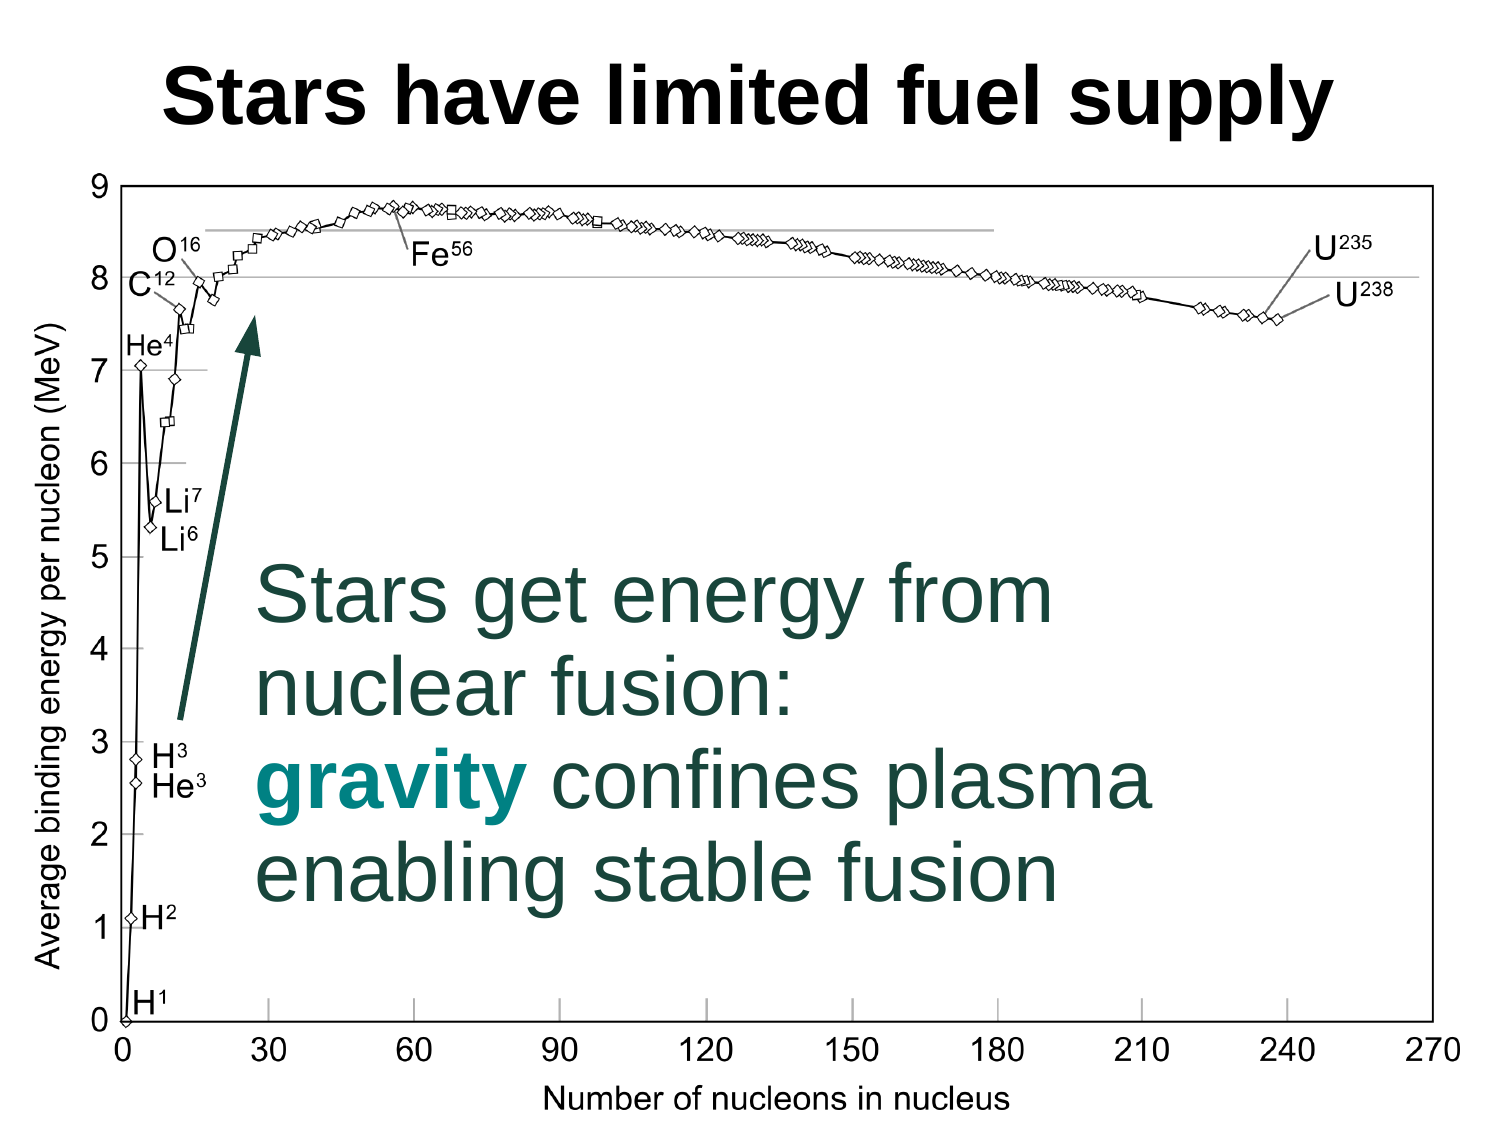

Stars have limited fuel supply
Stars get energy from nuclear fusion:
gravity confines plasma enabling stable fusion